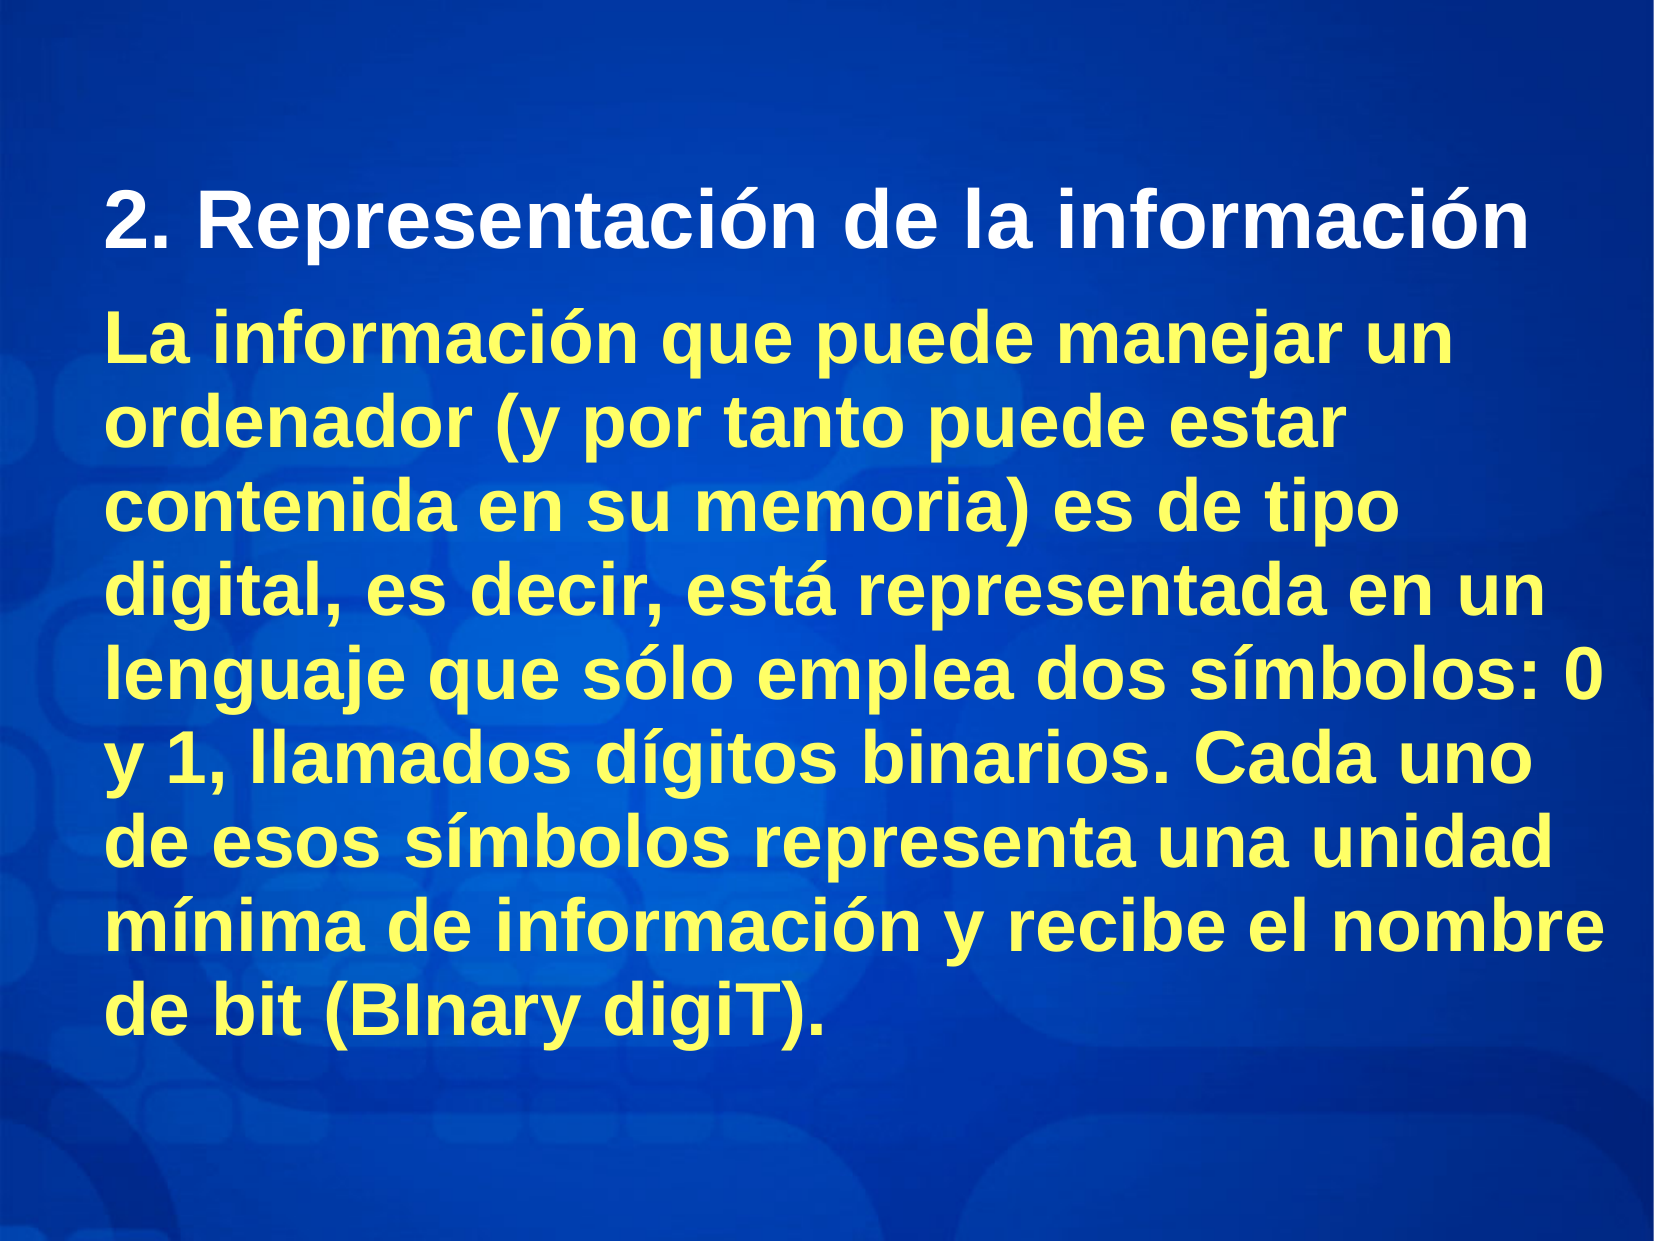

2. Representación de la información
La información que puede manejar un ordenador (y por tanto puede estar contenida en su memoria) es de tipo digital, es decir, está representada en un lenguaje que sólo emplea dos símbolos: 0 y 1, llamados dígitos binarios. Cada uno de esos símbolos representa una unidad mínima de información y recibe el nombre de bit (BInary digiT).